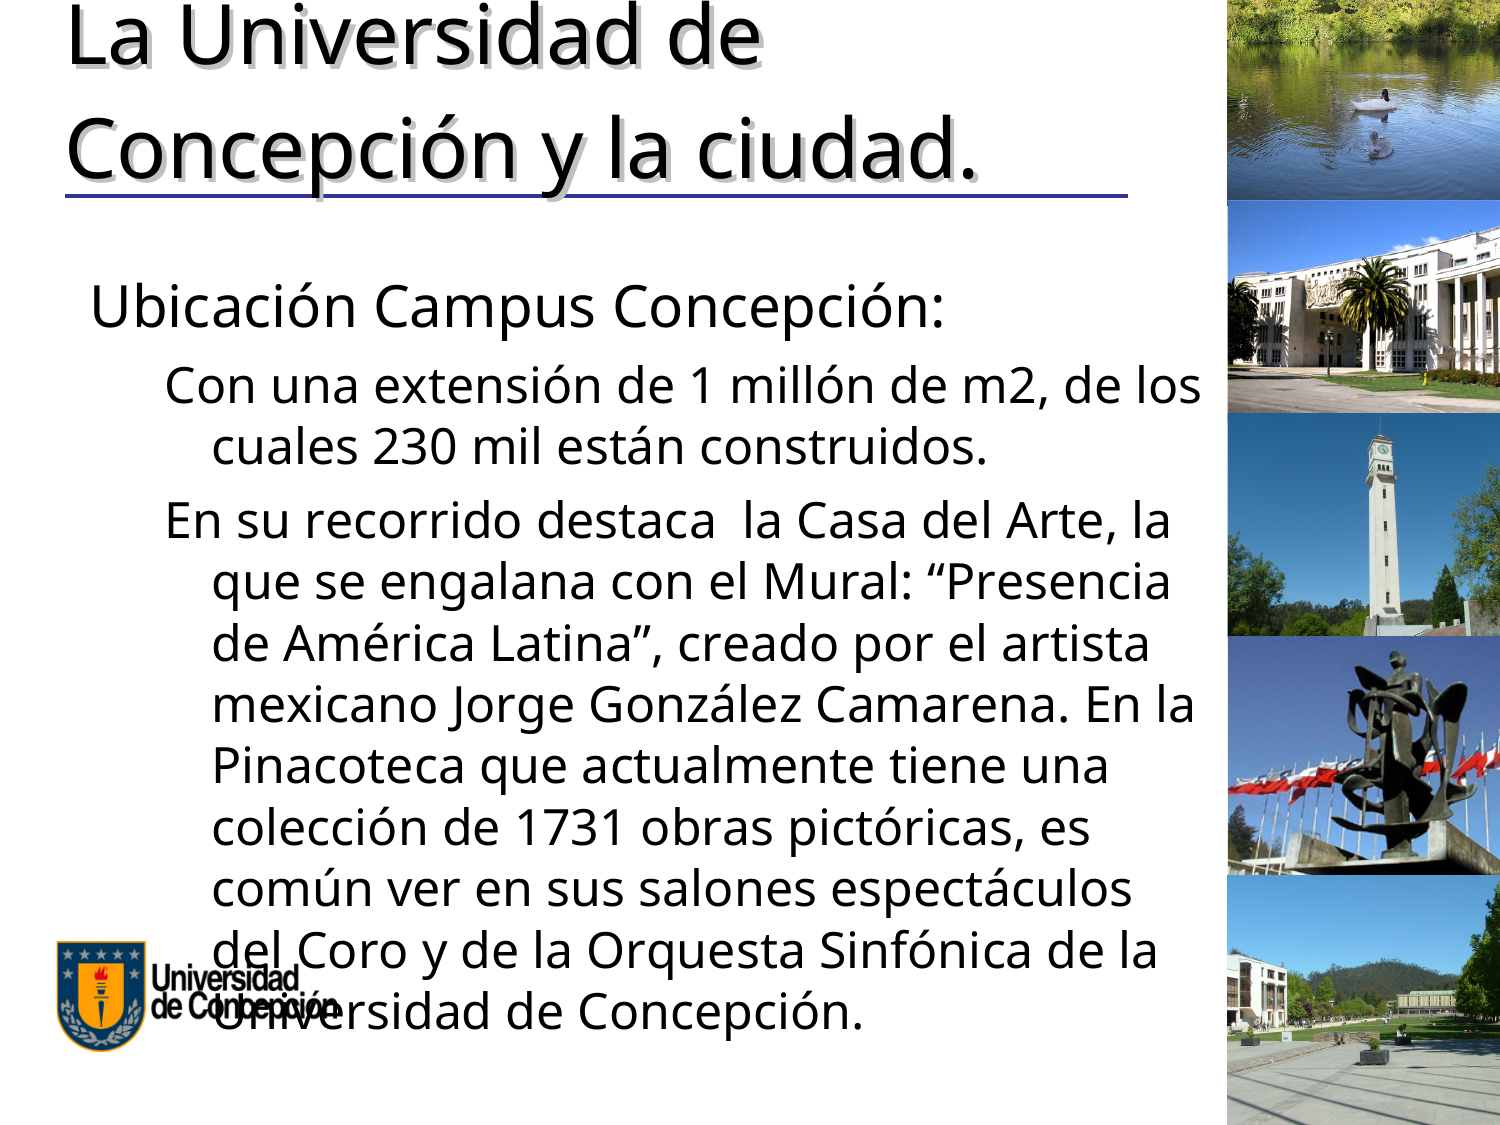

# La Universidad de Concepción y la ciudad.
Ubicación Campus Concepción:
Con una extensión de 1 millón de m2, de los cuales 230 mil están construidos.
En su recorrido destaca la Casa del Arte, la que se engalana con el Mural: “Presencia de América Latina”, creado por el artista mexicano Jorge González Camarena. En la Pinacoteca que actualmente tiene una colección de 1731 obras pictóricas, es común ver en sus salones espectáculos del Coro y de la Orquesta Sinfónica de la Universidad de Concepción.